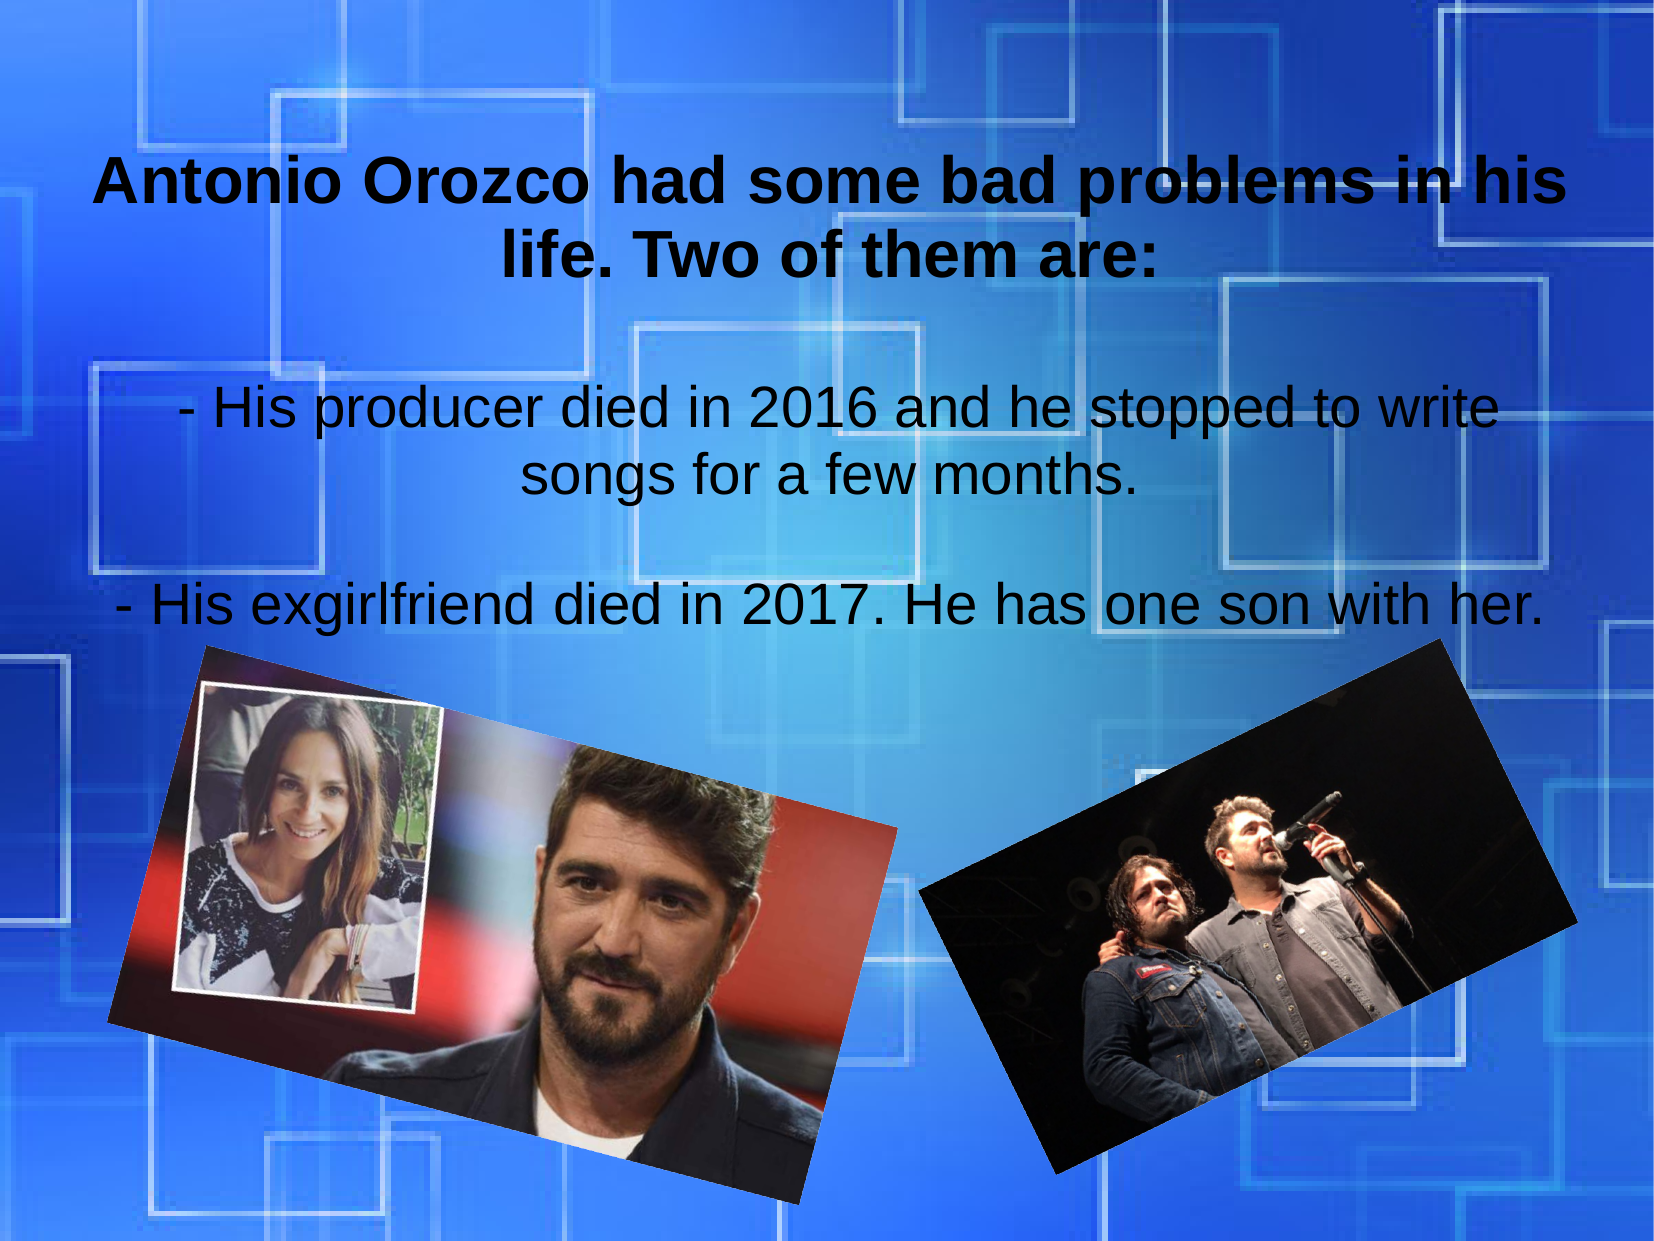

# Antonio Orozco had some bad problems in his life. Two of them are:
 - His producer died in 2016 and he stopped to write songs for a few months.
- His exgirlfriend died in 2017. He has one son with her.